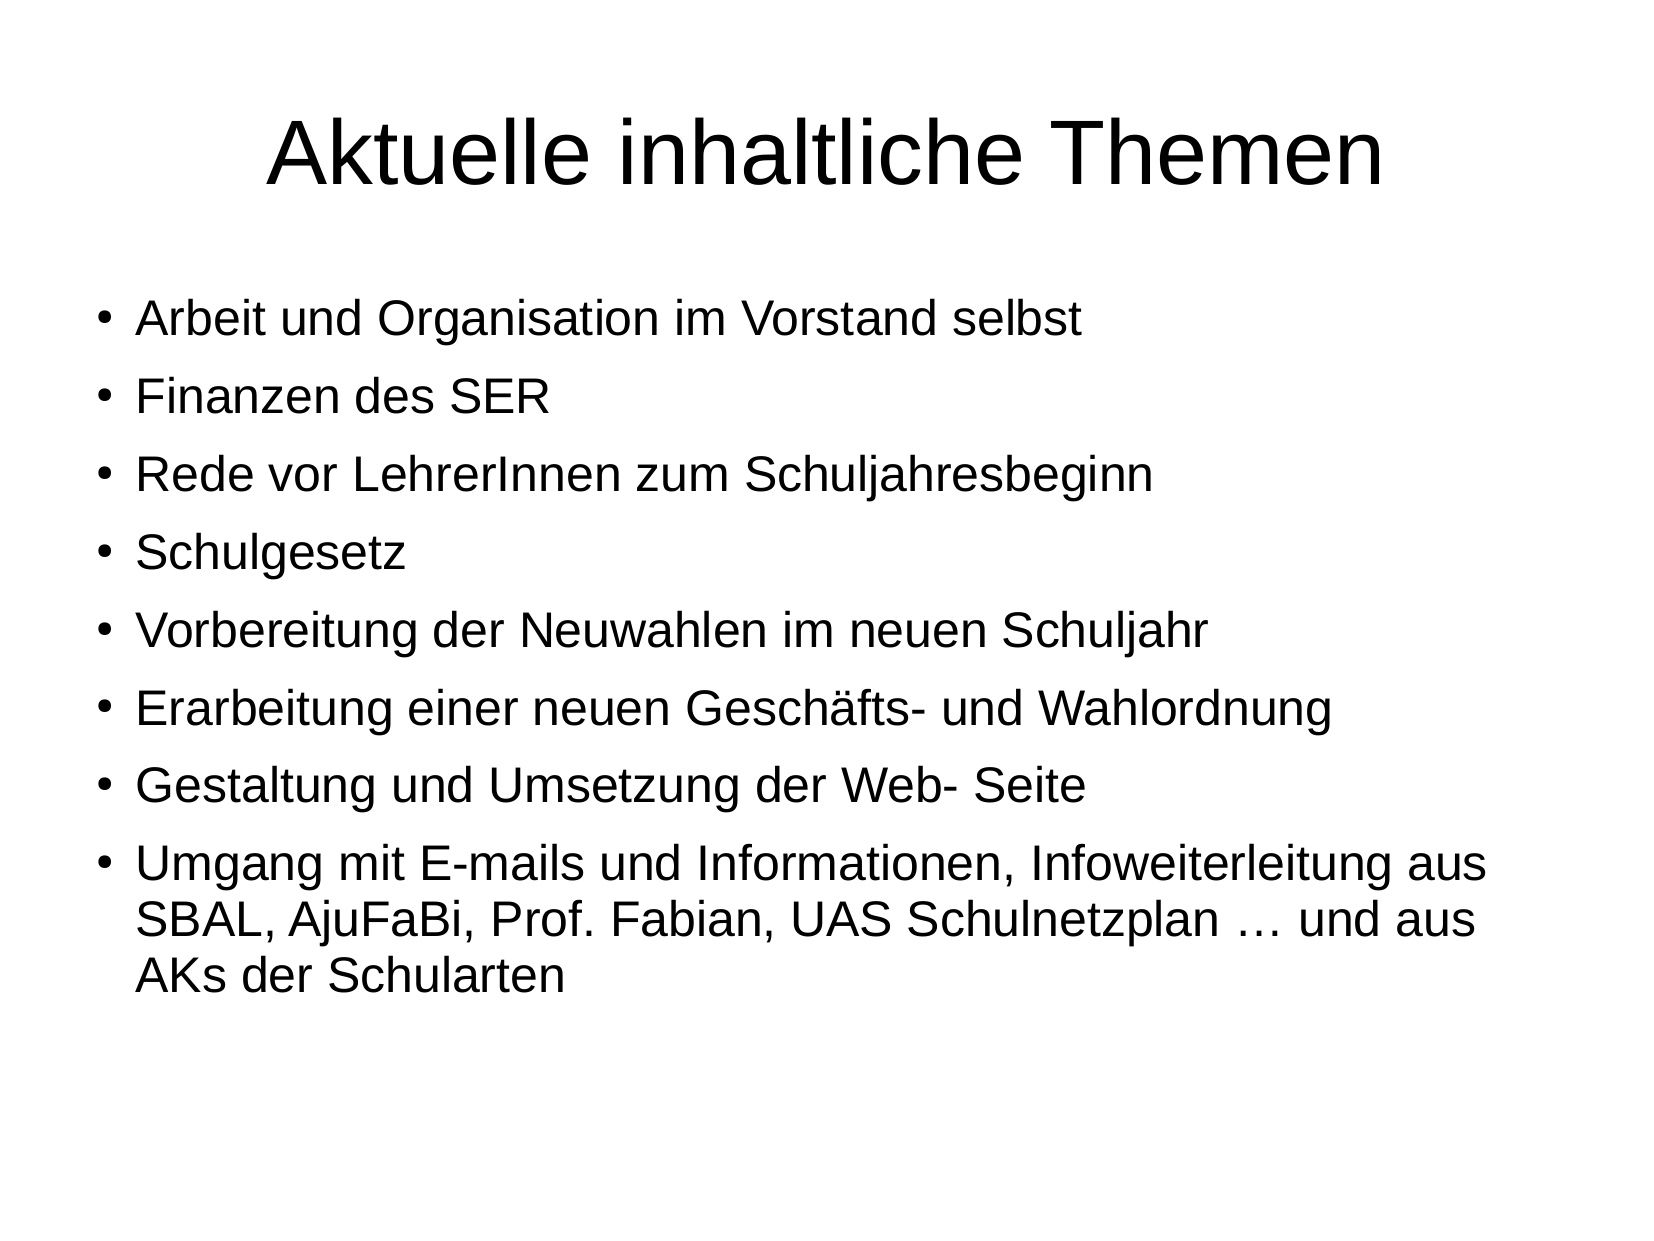

# Aktuelle inhaltliche Themen
Arbeit und Organisation im Vorstand selbst
Finanzen des SER
Rede vor LehrerInnen zum Schuljahresbeginn
Schulgesetz
Vorbereitung der Neuwahlen im neuen Schuljahr
Erarbeitung einer neuen Geschäfts- und Wahlordnung
Gestaltung und Umsetzung der Web- Seite
Umgang mit E-mails und Informationen, Infoweiterleitung aus SBAL, AjuFaBi, Prof. Fabian, UAS Schulnetzplan … und aus AKs der Schularten